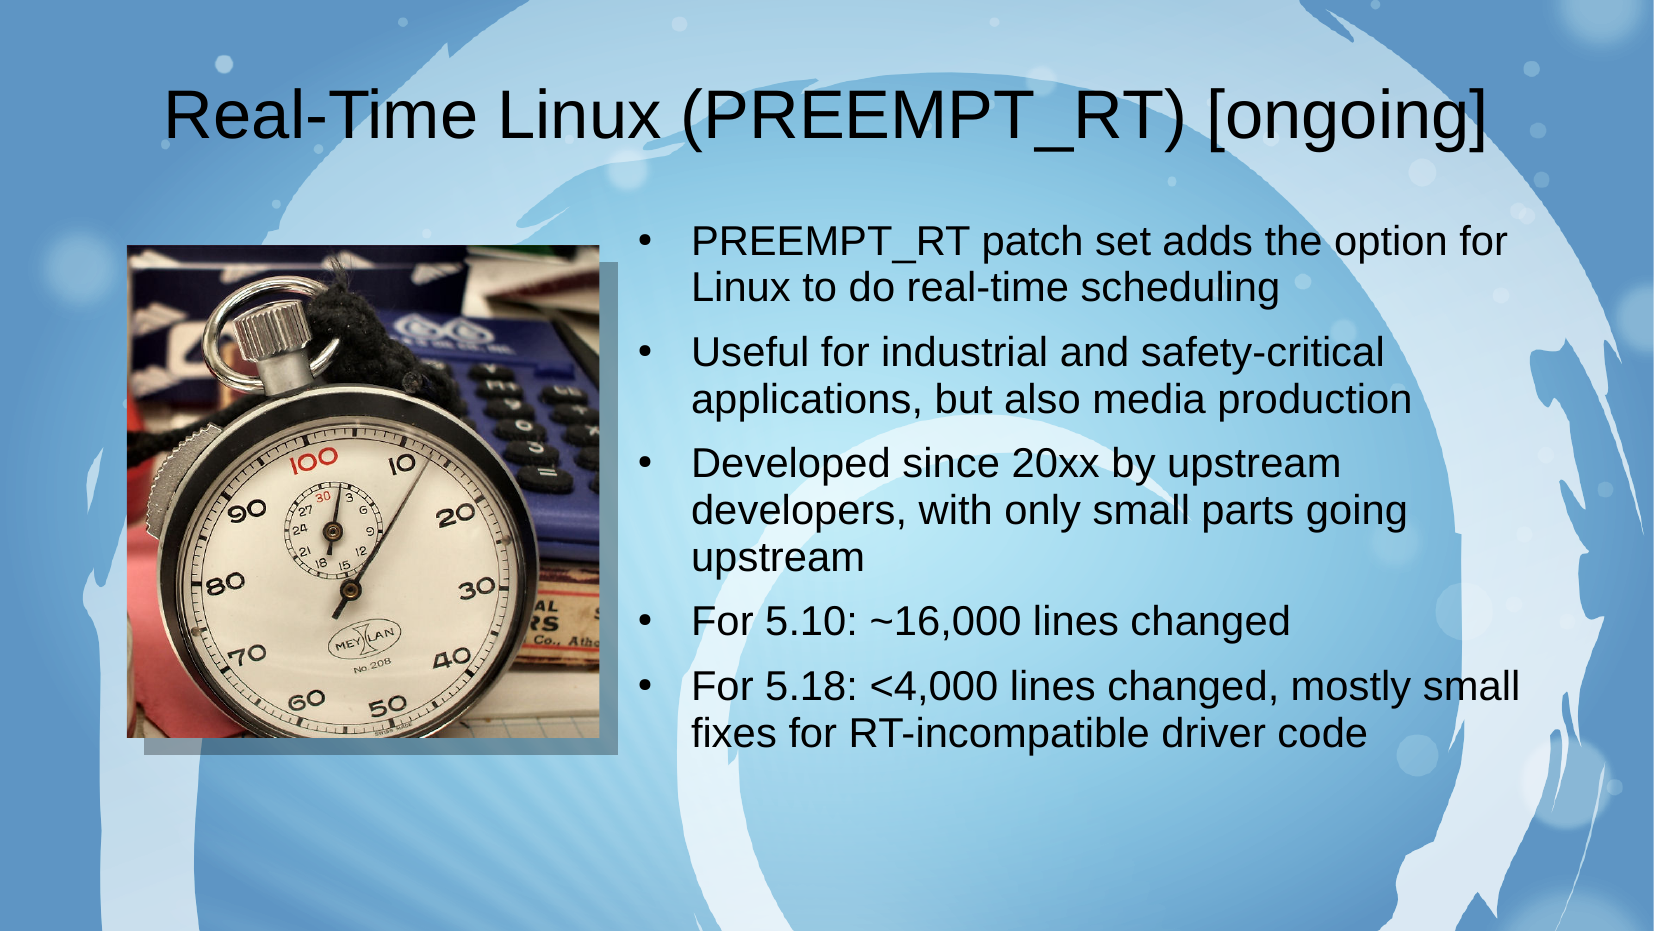

# Real-Time Linux (PREEMPT_RT) [ongoing]
PREEMPT_RT patch set adds the option for Linux to do real-time scheduling
Useful for industrial and safety-critical applications, but also media production
Developed since 20xx by upstream developers, with only small parts going upstream
For 5.10: ~16,000 lines changed
For 5.18: <4,000 lines changed, mostly small fixes for RT-incompatible driver code